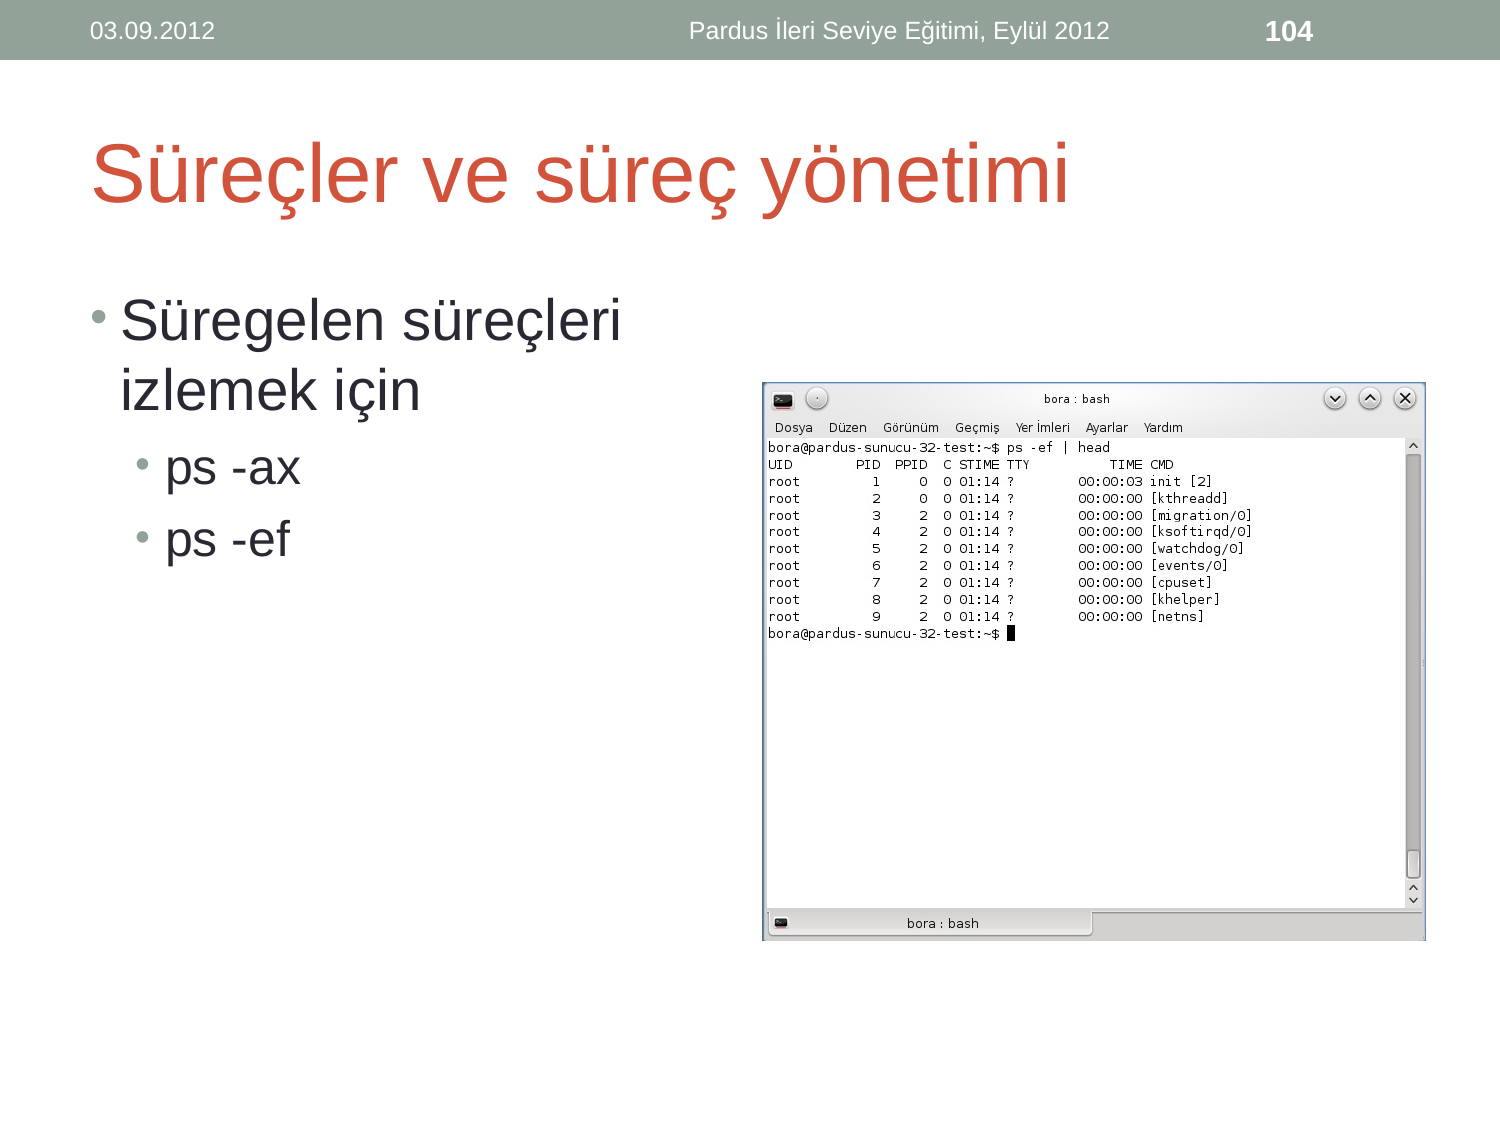

03.09.2012
Pardus İleri Seviye Eğitimi, Eylül 2012
# Süreçler ve süreç yönetimi
Süregelen süreçleri izlemek için
ps -ax
ps -ef